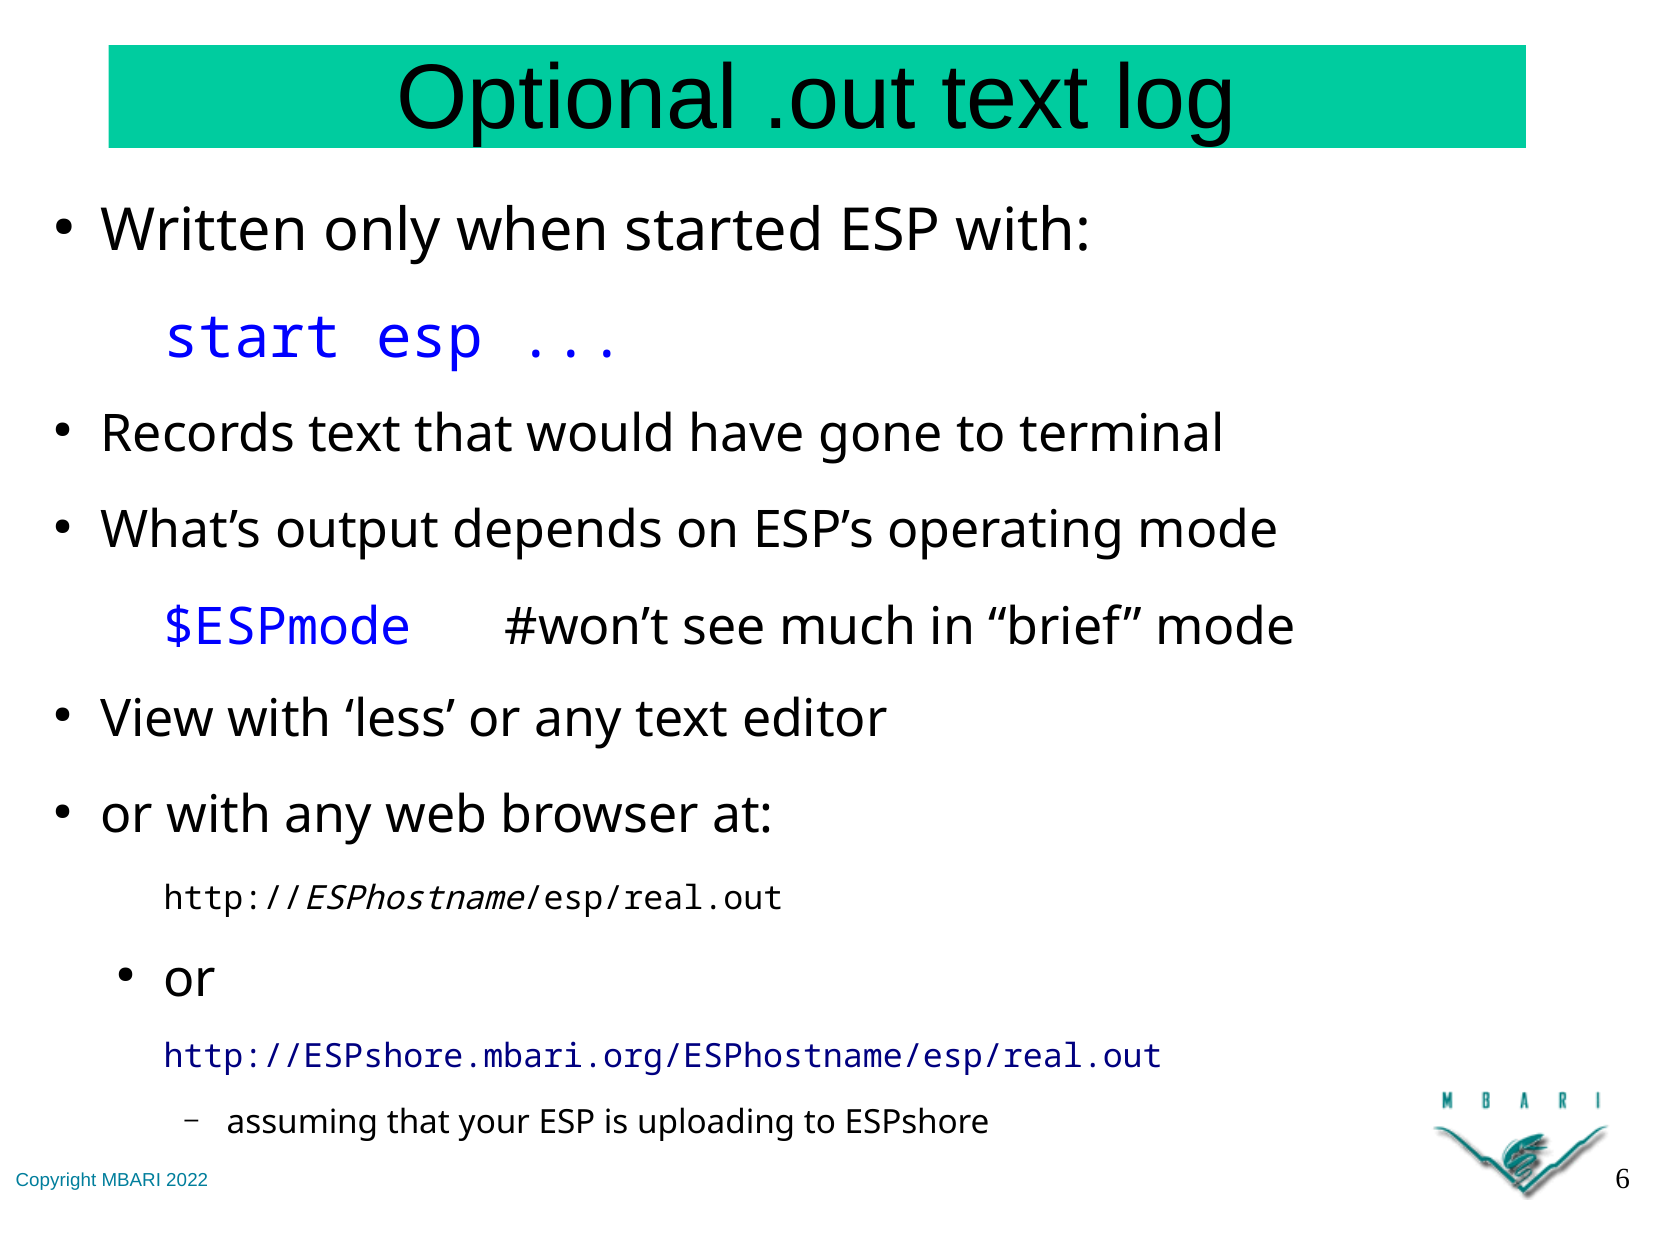

# Optional .out text log
Written only when started ESP with:
start esp ...
Records text that would have gone to terminal
What’s output depends on ESP’s operating mode
$ESPmode #won’t see much in “brief” mode
View with ‘less’ or any text editor
or with any web browser at:
http://ESPhostname/esp/real.out
or
http://ESPshore.mbari.org/ESPhostname/esp/real.out
assuming that your ESP is uploading to ESPshore